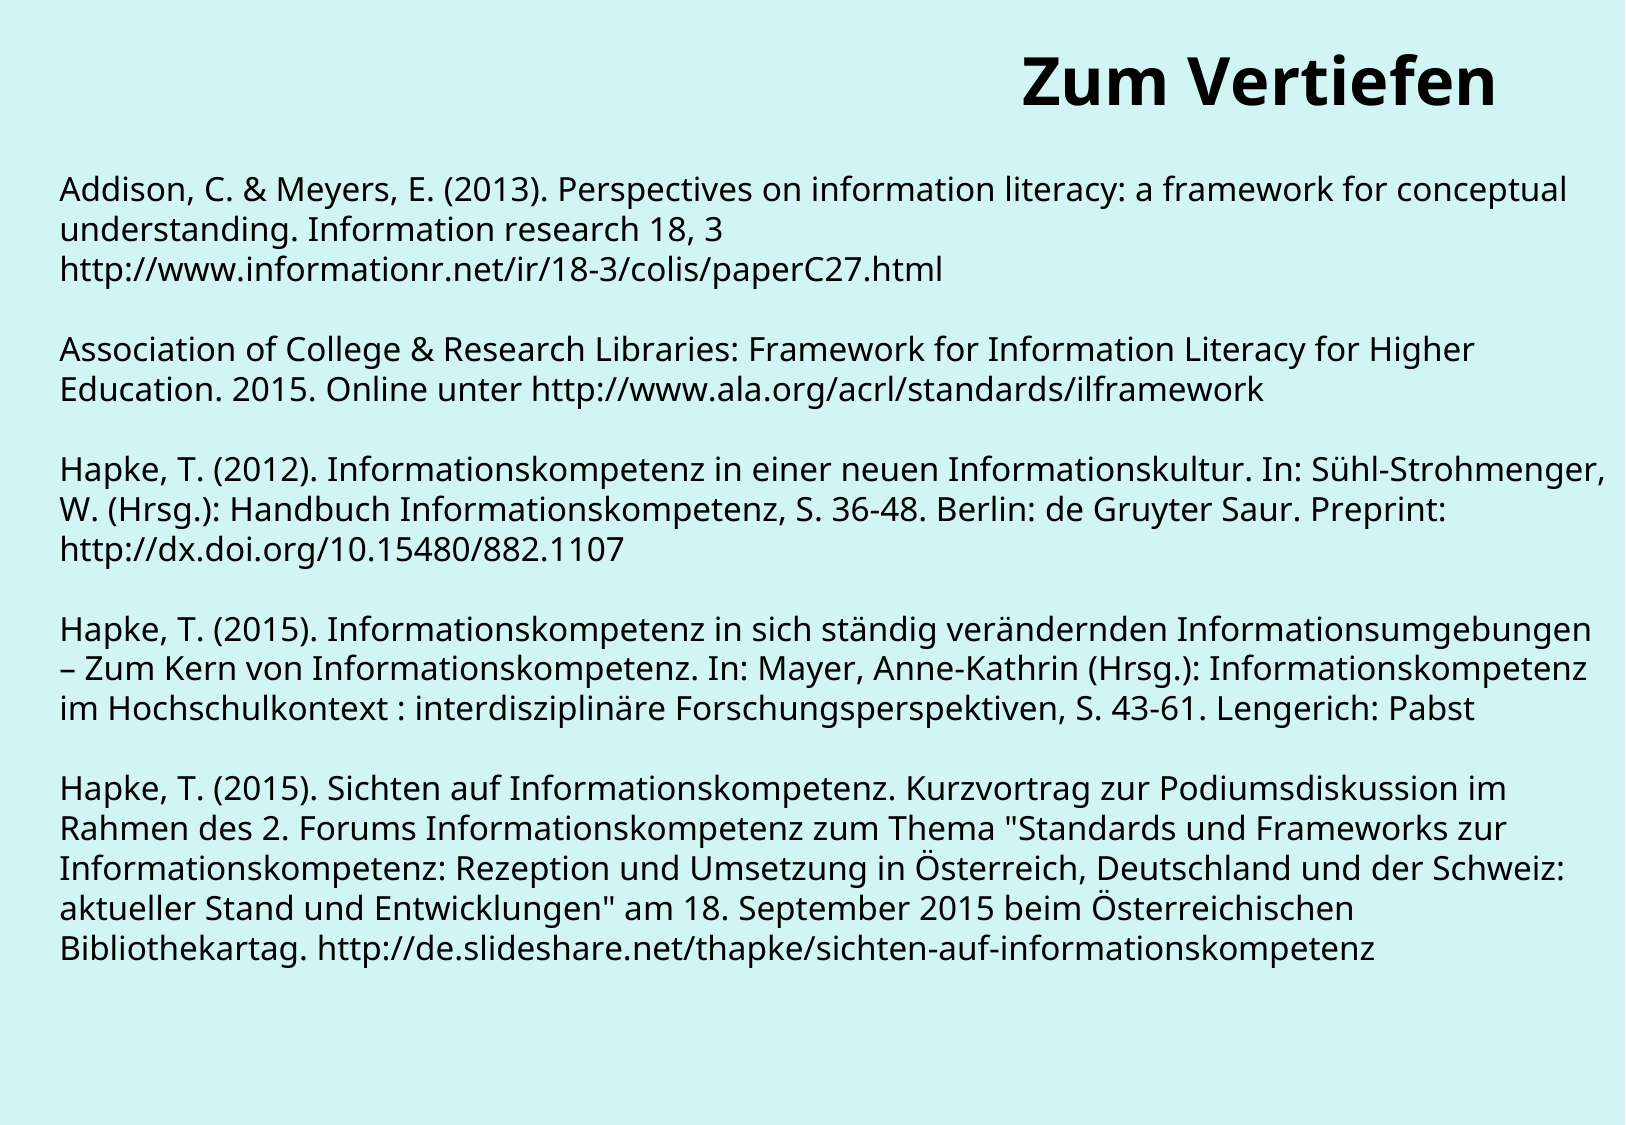

# Zum Vertiefen
Addison, C. & Meyers, E. (2013). Perspectives on information literacy: a framework for conceptual understanding. Information research 18, 3 http://www.informationr.net/ir/18-3/colis/paperC27.html
Association of College & Research Libraries: Framework for Information Literacy for Higher Education. 2015. Online unter http://www.ala.org/acrl/standards/ilframework
Hapke, T. (2012). Informationskompetenz in einer neuen Informationskultur. In: Sühl-Strohmenger, W. (Hrsg.): Handbuch Informationskompetenz, S. 36-48. Berlin: de Gruyter Saur. Preprint: http://dx.doi.org/10.15480/882.1107
Hapke, T. (2015). Informationskompetenz in sich ständig verändernden Informationsumgebungen – Zum Kern von Informationskompetenz. In: Mayer, Anne-Kathrin (Hrsg.): Informationskompetenz im Hochschulkontext : interdisziplinäre Forschungsperspektiven, S. 43-61. Lengerich: Pabst
Hapke, T. (2015). Sichten auf Informationskompetenz. Kurzvortrag zur Podiumsdiskussion im Rahmen des 2. Forums Informationskompetenz zum Thema "Standards und Frameworks zur Informationskompetenz: Rezeption und Umsetzung in Österreich, Deutschland und der Schweiz: aktueller Stand und Entwicklungen" am 18. September 2015 beim Österreichischen Bibliothekartag. http://de.slideshare.net/thapke/sichten-auf-informationskompetenz